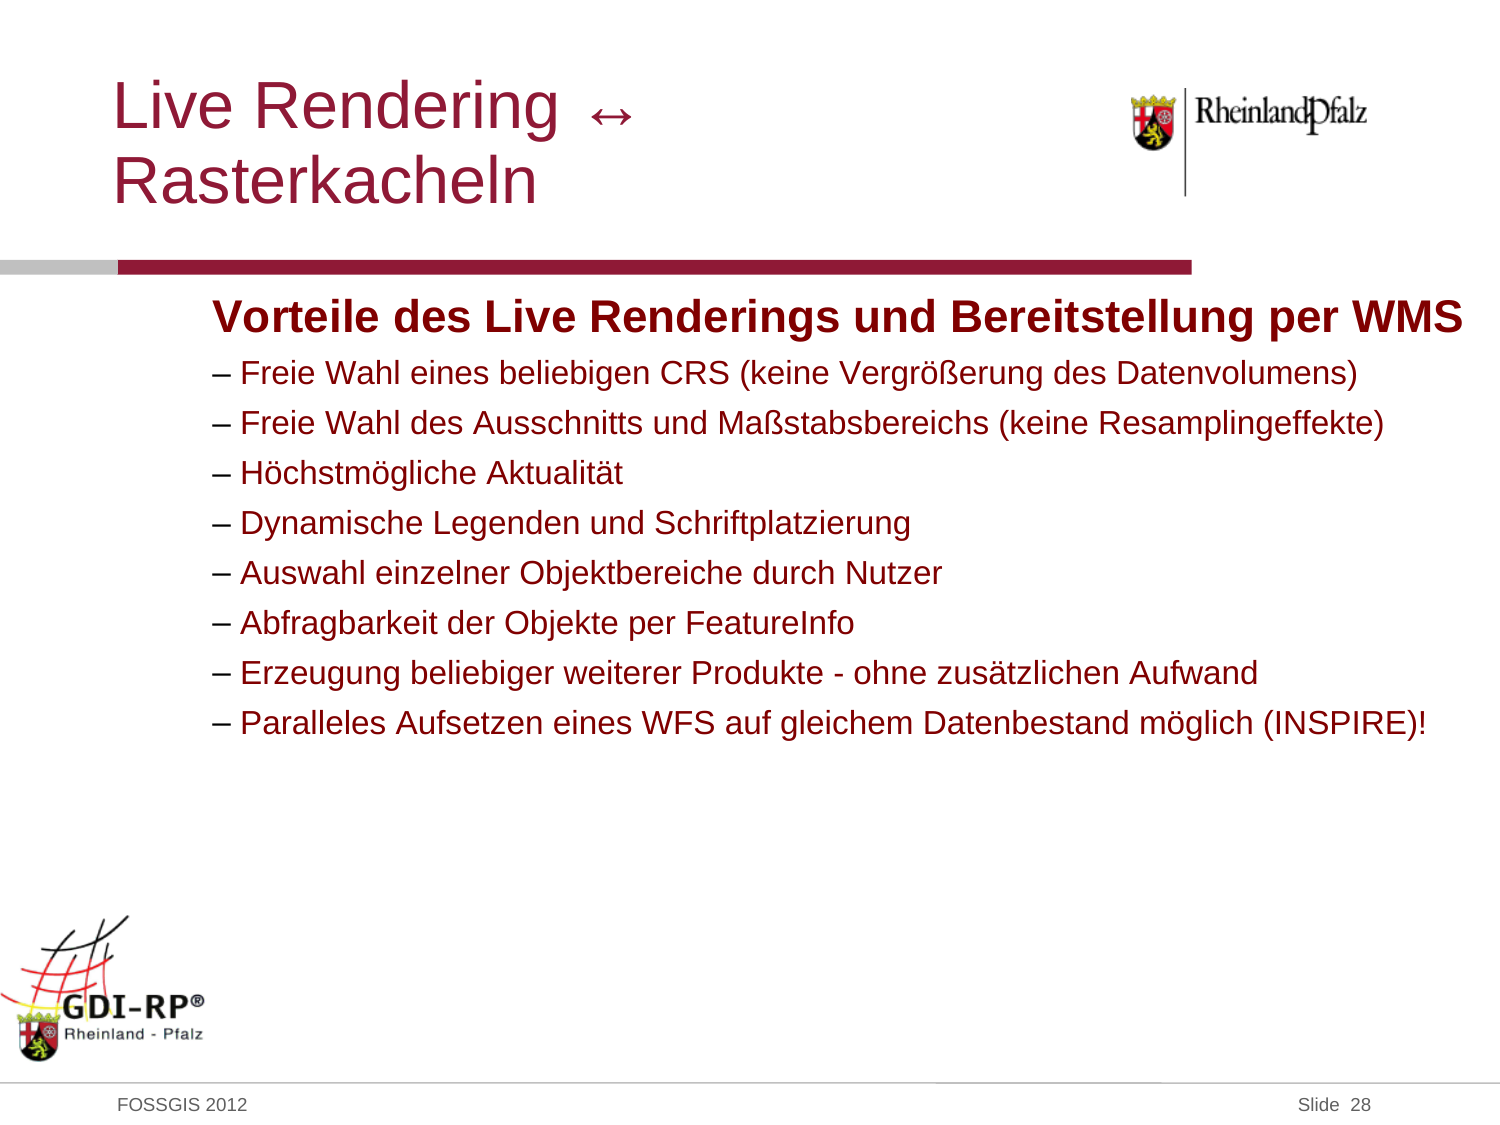

# Live Rendering ↔ Rasterkacheln
Vorteile des Live Renderings und Bereitstellung per WMS
 Freie Wahl eines beliebigen CRS (keine Vergrößerung des Datenvolumens)
 Freie Wahl des Ausschnitts und Maßstabsbereichs (keine Resamplingeffekte)
 Höchstmögliche Aktualität
 Dynamische Legenden und Schriftplatzierung
 Auswahl einzelner Objektbereiche durch Nutzer
 Abfragbarkeit der Objekte per FeatureInfo
 Erzeugung beliebiger weiterer Produkte - ohne zusätzlichen Aufwand
 Paralleles Aufsetzen eines WFS auf gleichem Datenbestand möglich (INSPIRE)!